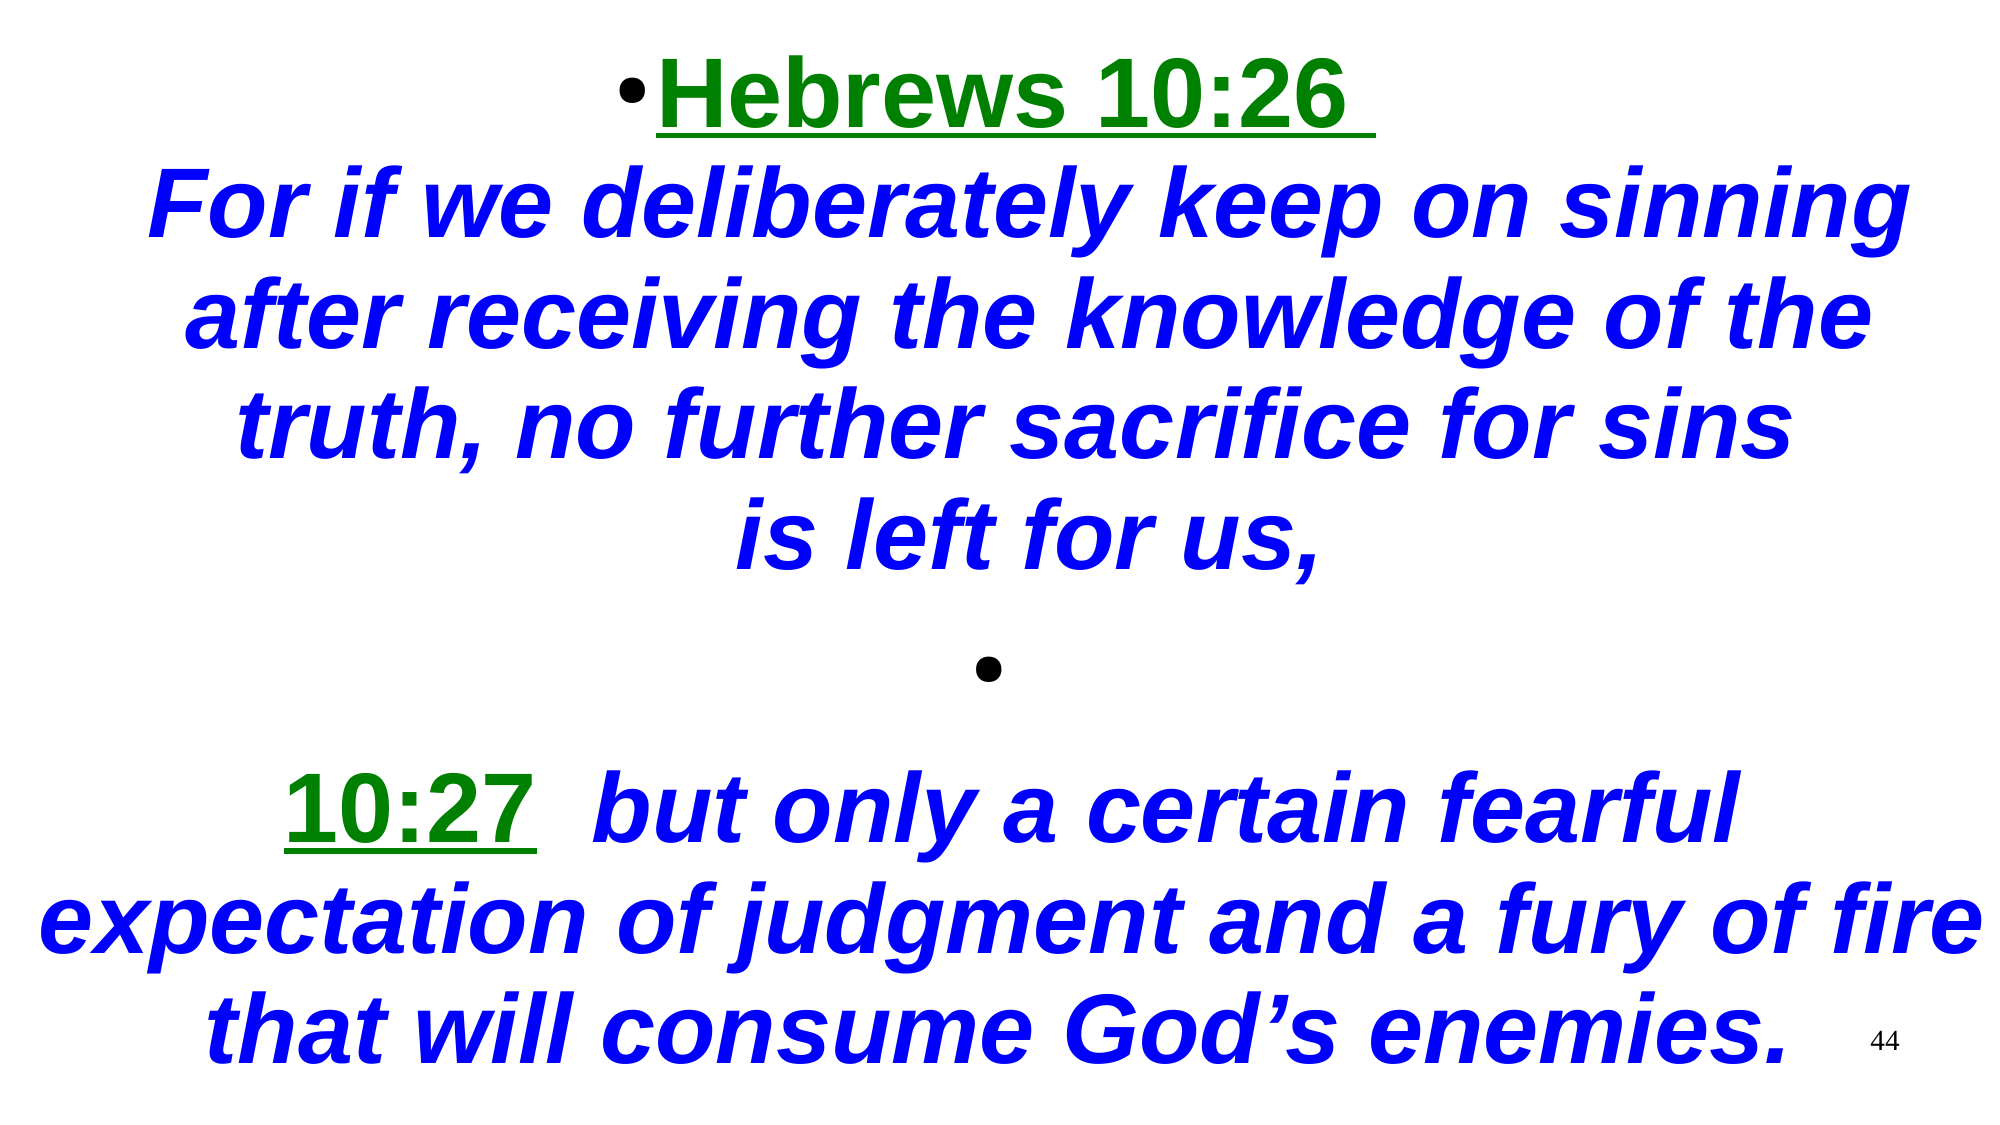

# Hebrews 10:26  For if we deliberately keep on sinning after receiving the knowledge of the truth, no further sacrifice for sins is left for us,
10:27  but only a certain fearful expectation of judgment and a fury of fire that will consume God’s enemies.
44